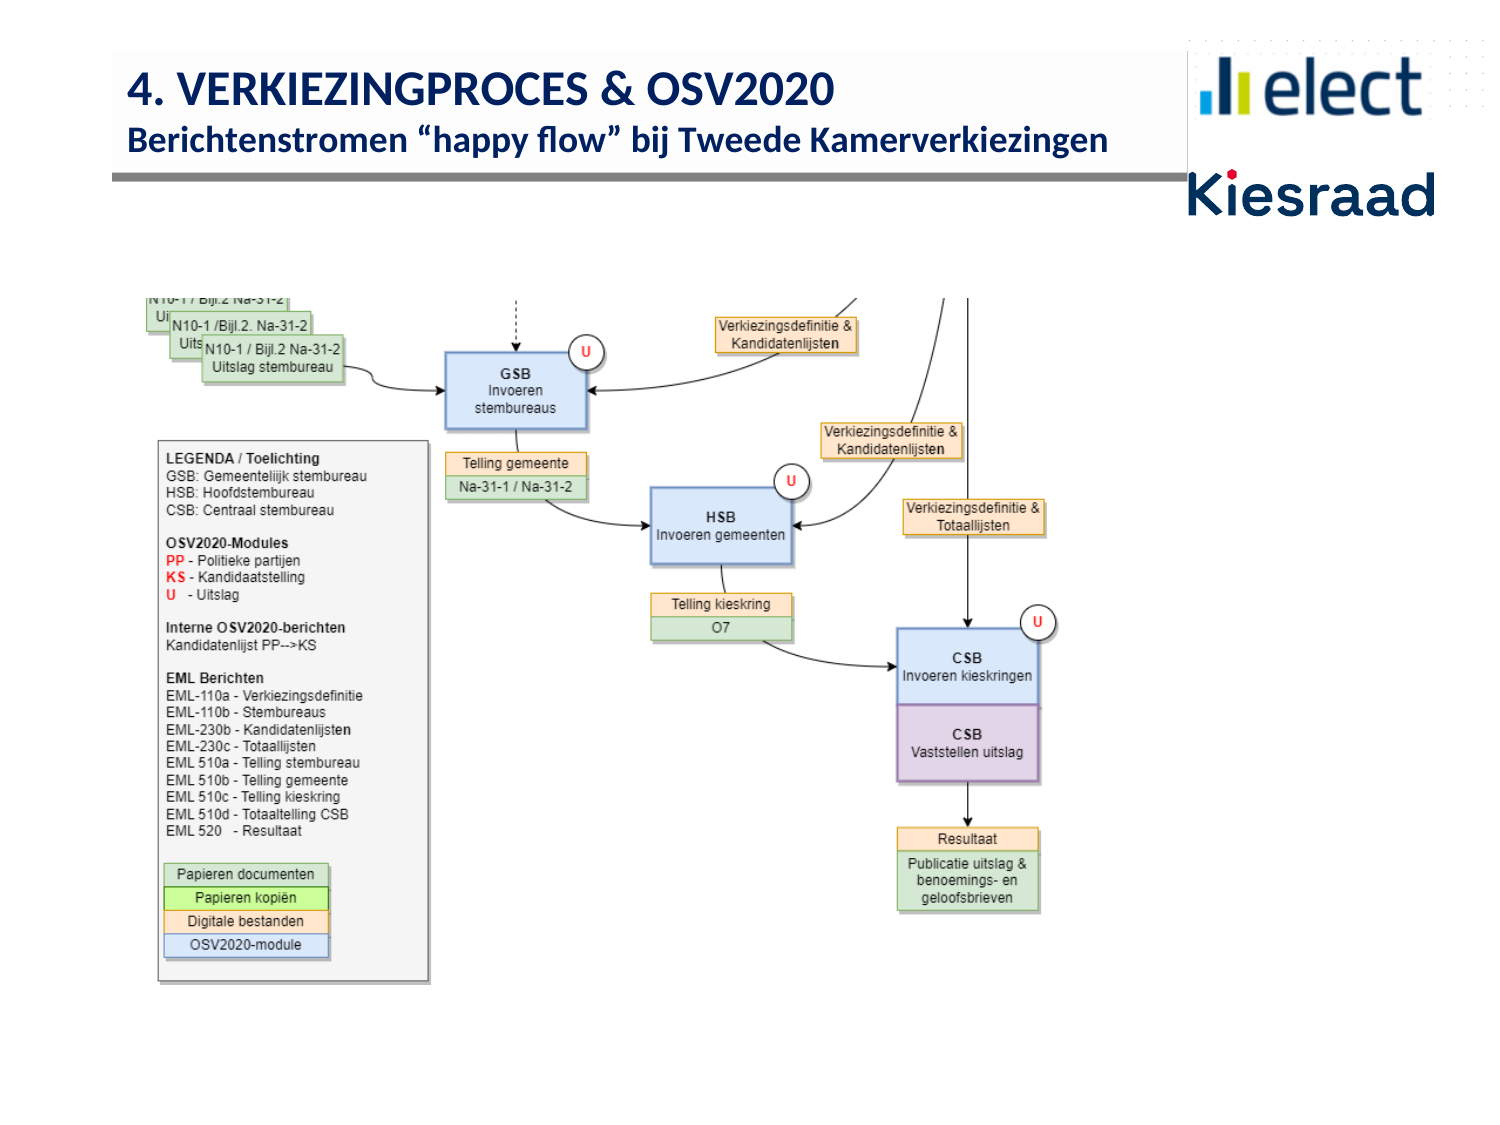

4. VERKIEZINGPROCES & OSV2020
Berichtenstromen “happy flow” bij Tweede Kamerverkiezingen